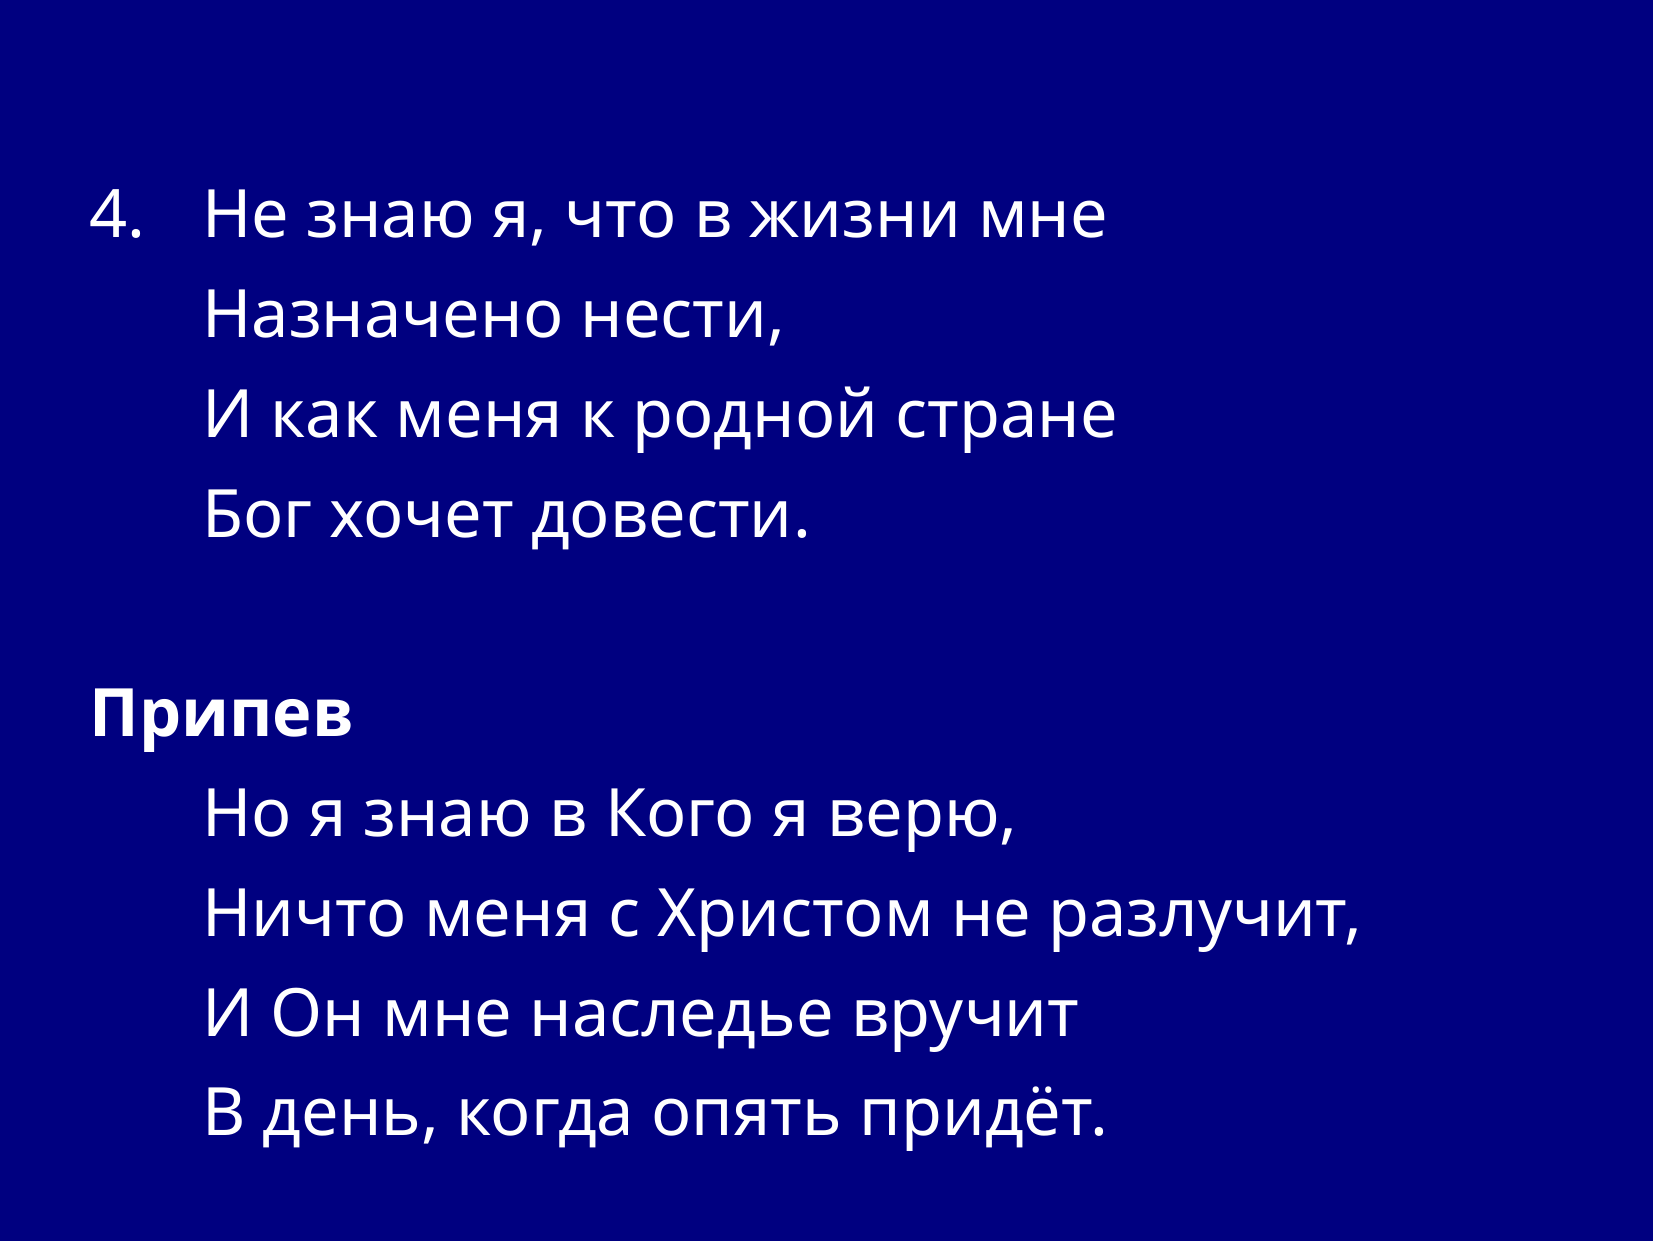

4.	Не знаю я, что в жизни мне
	Назначено нести,
	И как меня к родной стране
	Бог хочет довести.
Припев
	Но я знаю в Кого я верю,
	Ничто меня с Христом не разлучит,
	И Он мне наследье вручит
	В день, когда опять придёт.